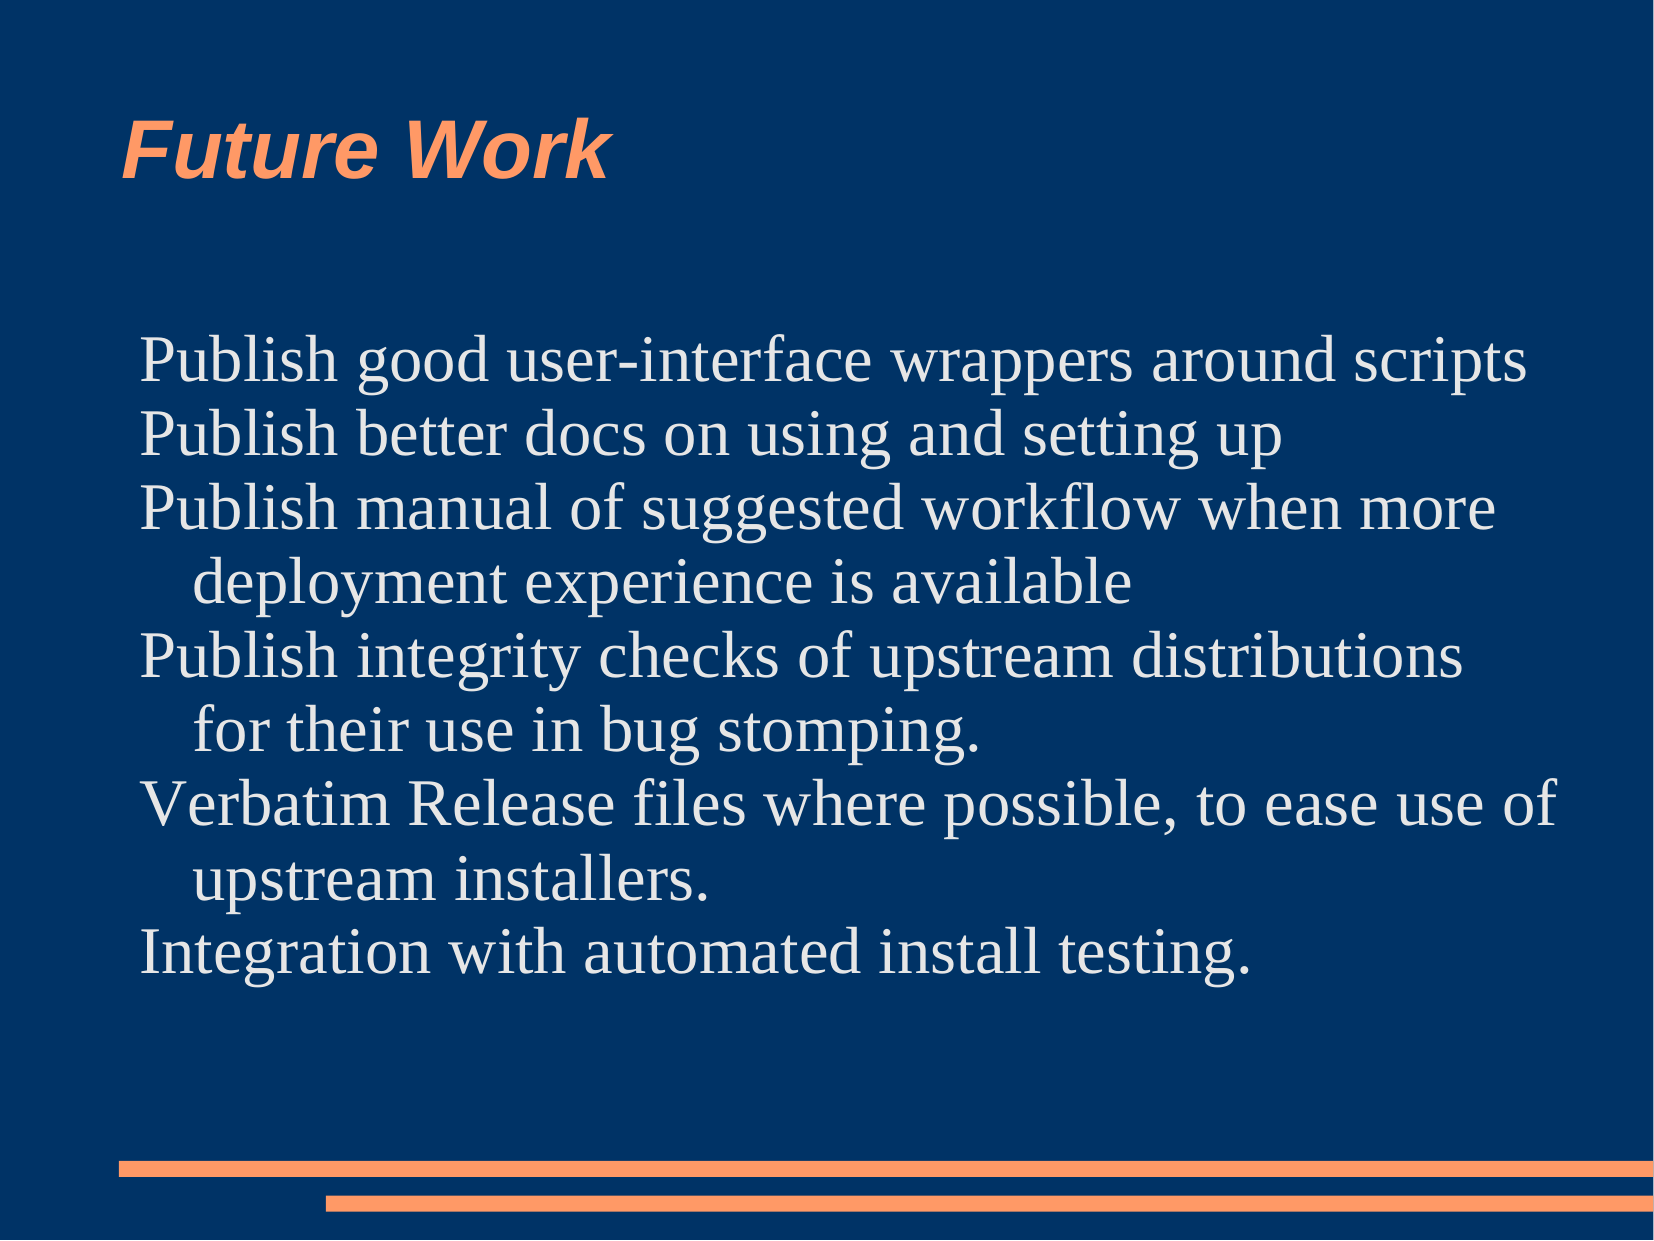

# Future Work
Publish good user-interface wrappers around scripts
Publish better docs on using and setting up
Publish manual of suggested workflow when more deployment experience is available
Publish integrity checks of upstream distributions for their use in bug stomping.
Verbatim Release files where possible, to ease use of upstream installers.
Integration with automated install testing.